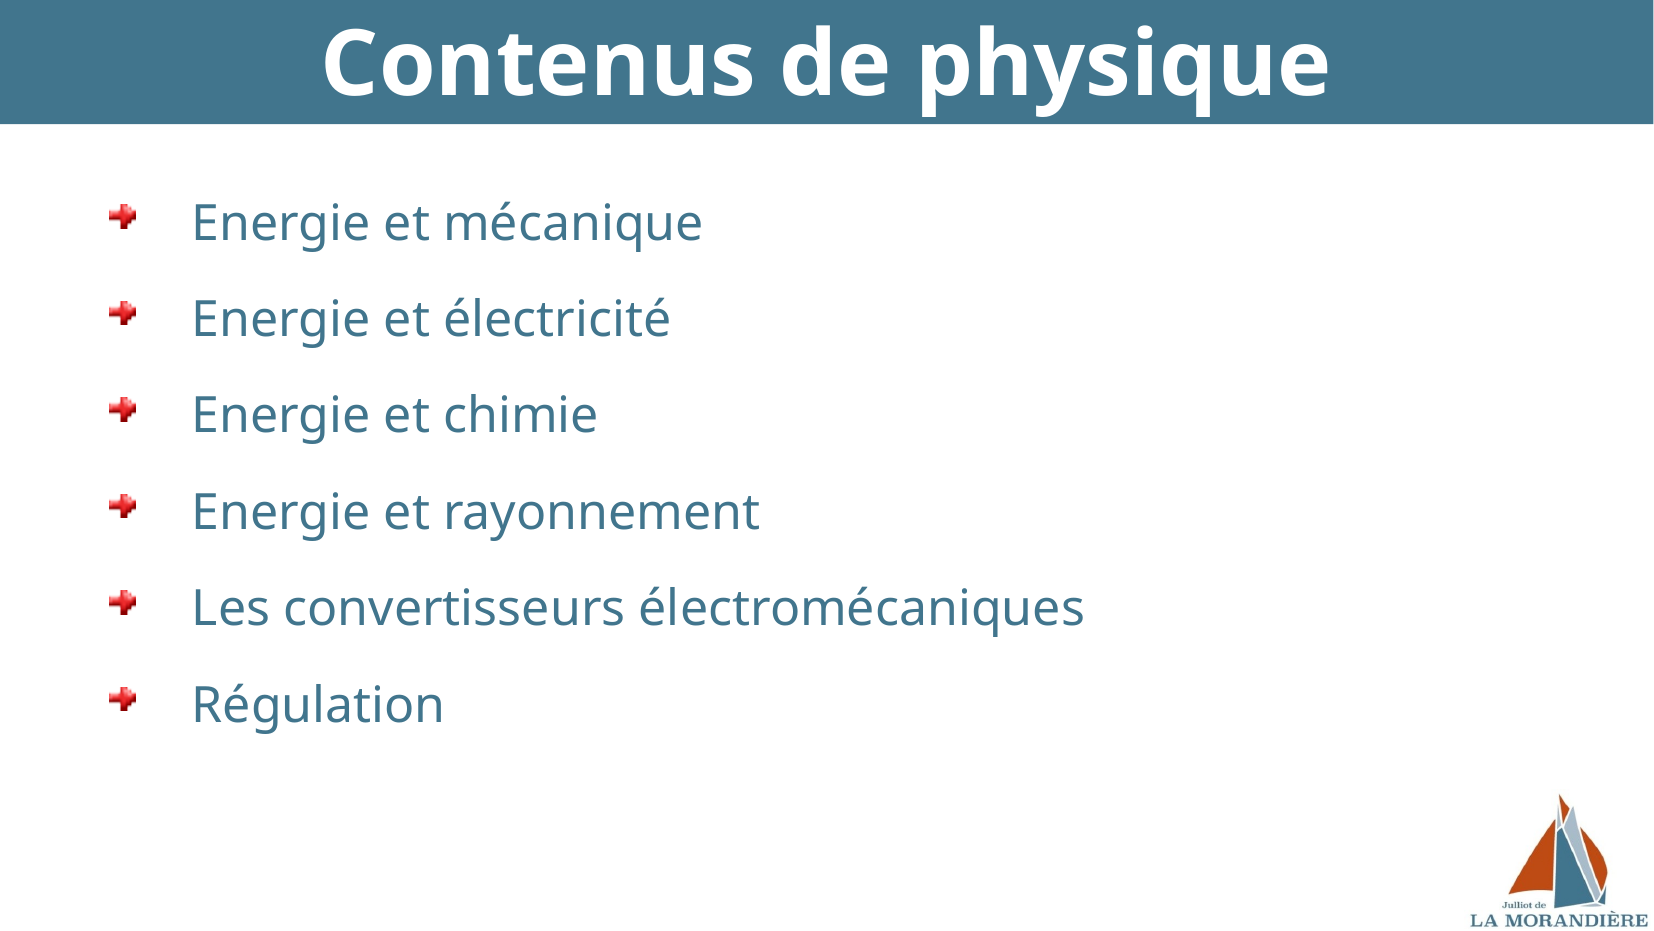

# Contenus de physique
Energie et mécanique
Energie et électricité
Energie et chimie
Energie et rayonnement
Les convertisseurs électromécaniques
Régulation